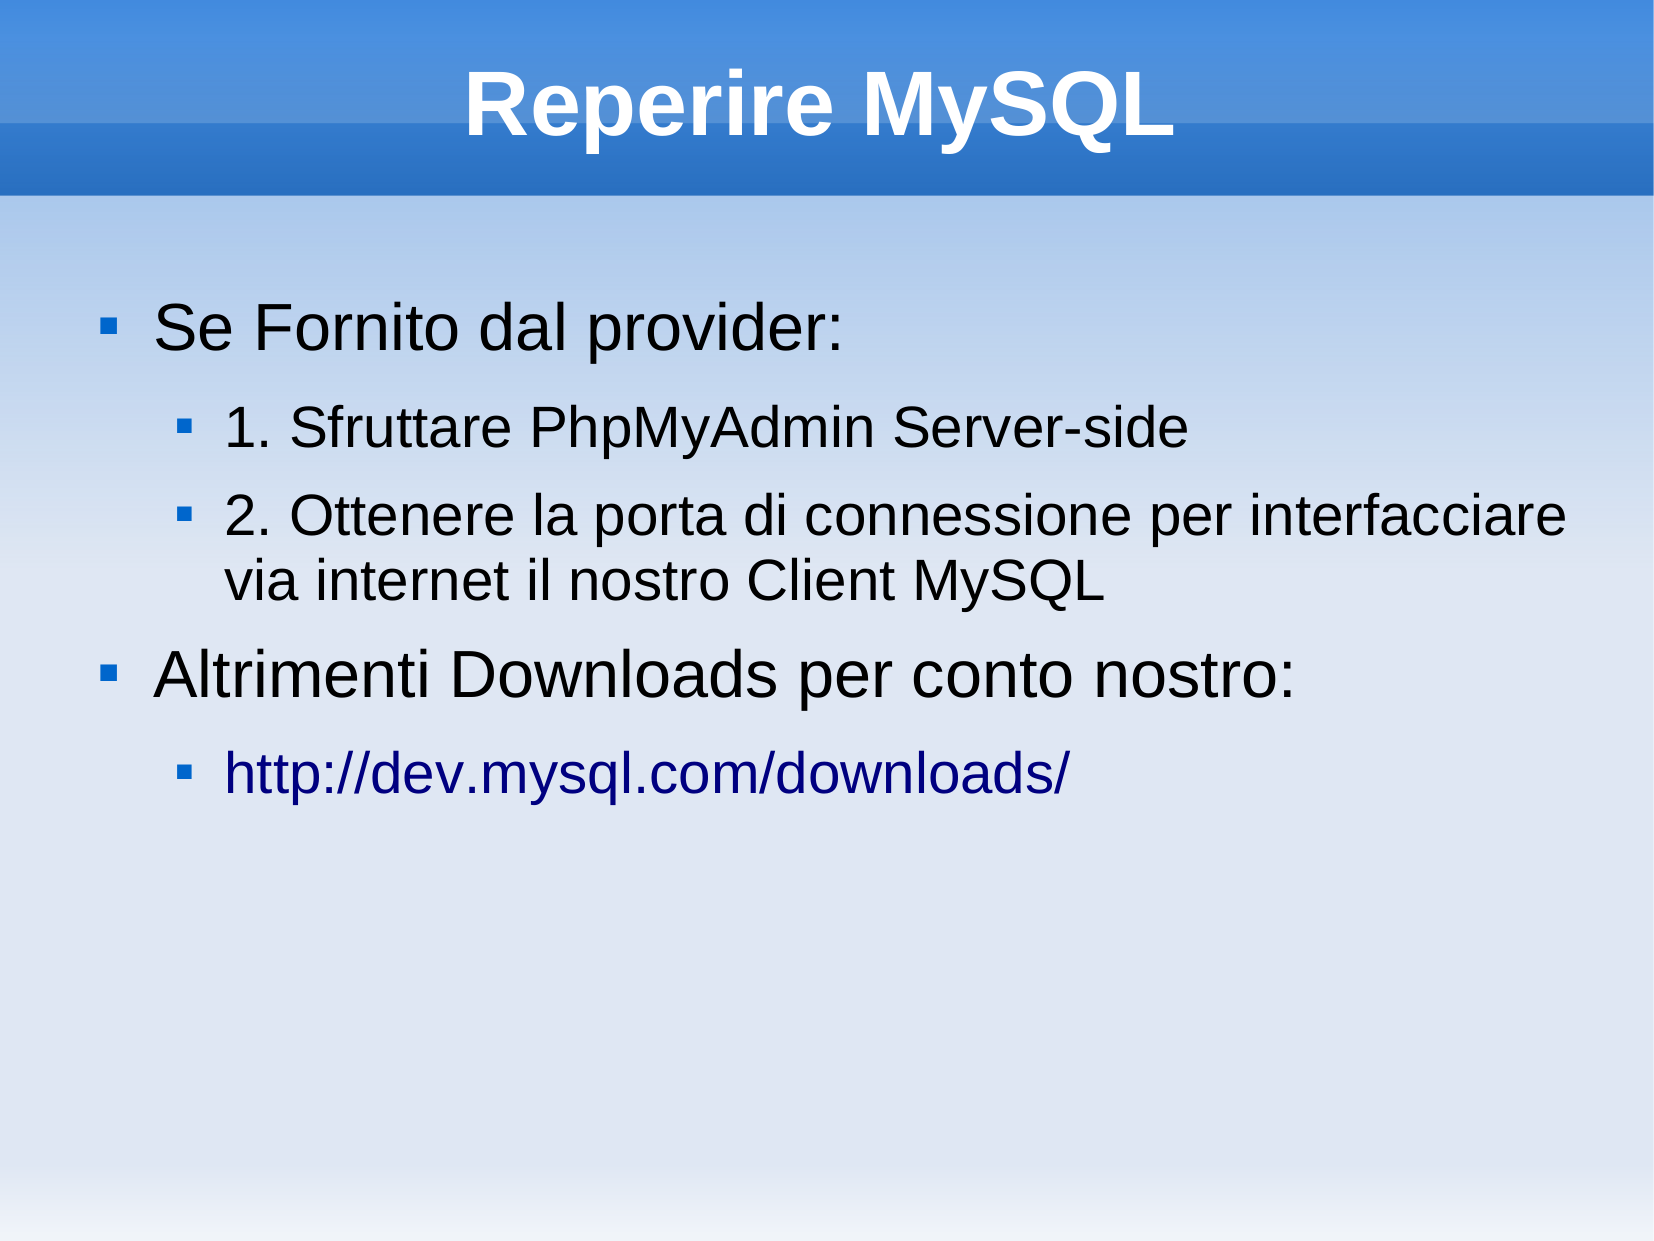

# Reperire MySQL
Se Fornito dal provider:
1. Sfruttare PhpMyAdmin Server-side
2. Ottenere la porta di connessione per interfacciare via internet il nostro Client MySQL
Altrimenti Downloads per conto nostro:
http://dev.mysql.com/downloads/